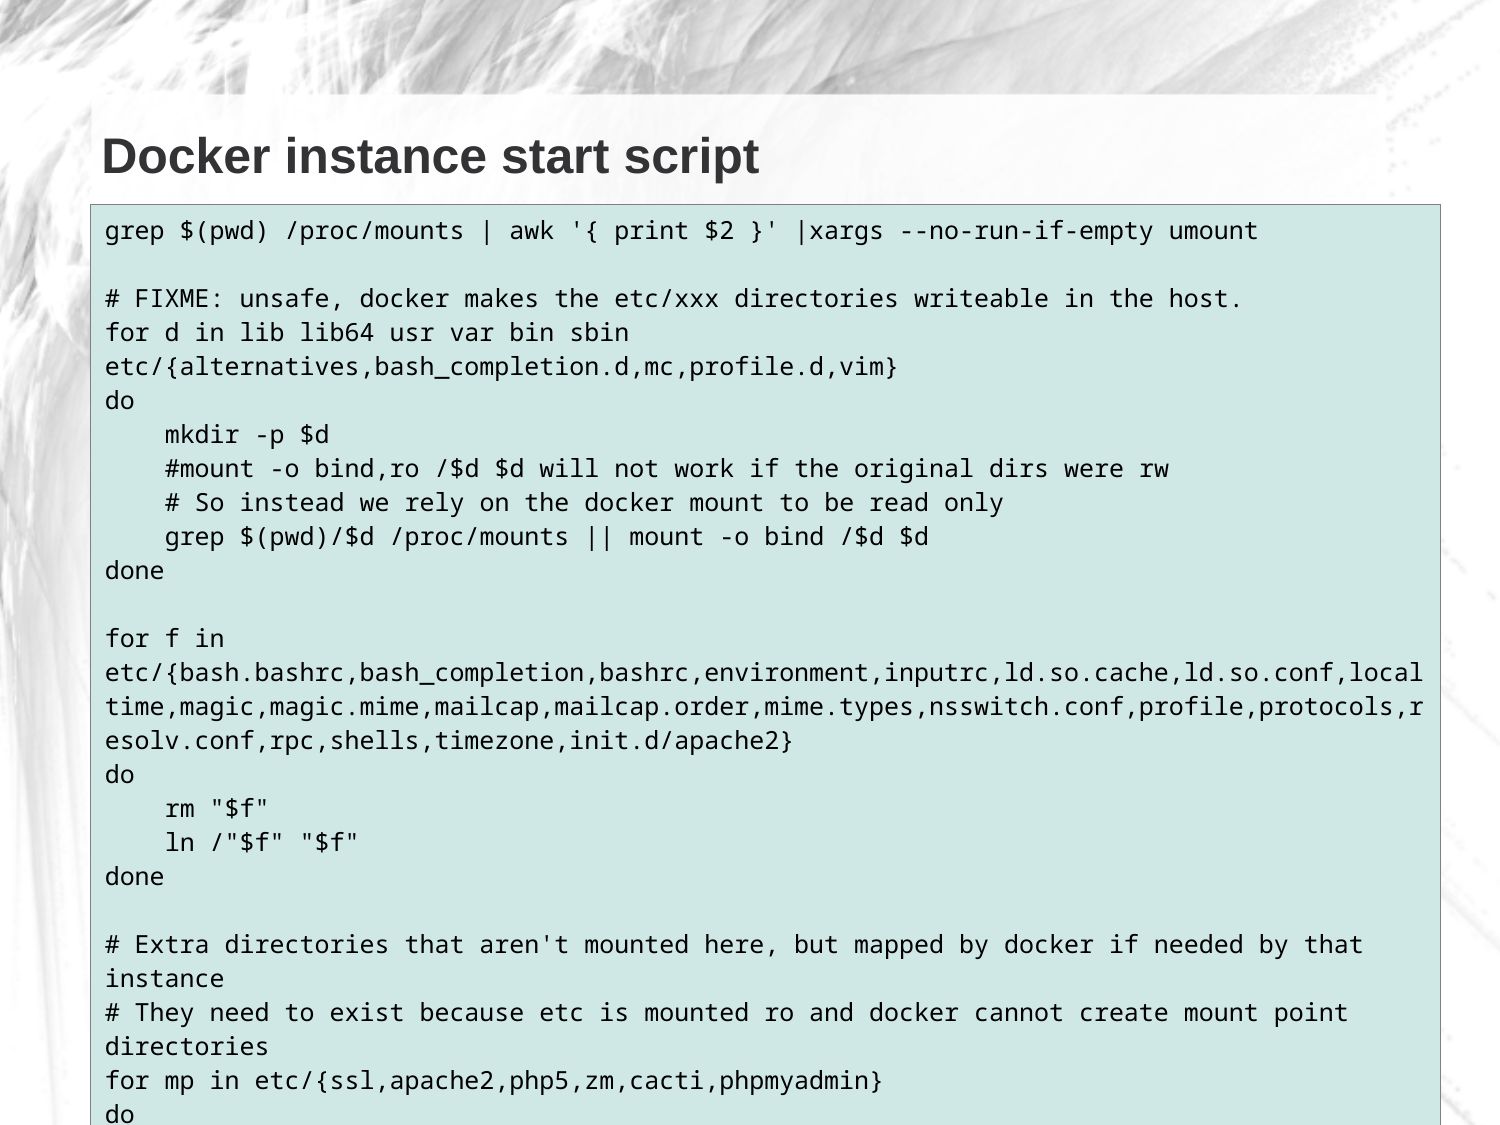

# Docker instance start script
grep $(pwd) /proc/mounts | awk '{ print $2 }' |xargs --no-run-if-empty umount
# FIXME: unsafe, docker makes the etc/xxx directories writeable in the host.
for d in lib lib64 usr var bin sbin etc/{alternatives,bash_completion.d,mc,profile.d,vim}
do
 mkdir -p $d
 #mount -o bind,ro /$d $d will not work if the original dirs were rw
 # So instead we rely on the docker mount to be read only
 grep $(pwd)/$d /proc/mounts || mount -o bind /$d $d
done
for f in etc/{bash.bashrc,bash_completion,bashrc,environment,inputrc,ld.so.cache,ld.so.conf,localtime,magic,magic.mime,mailcap,mailcap.order,mime.types,nsswitch.conf,profile,protocols,resolv.conf,rpc,shells,timezone,init.d/apache2}
do
 rm "$f"
 ln /"$f" "$f"
done
# Extra directories that aren't mounted here, but mapped by docker if needed by that instance
# They need to exist because etc is mounted ro and docker cannot create mount point directories
for mp in etc/{ssl,apache2,php5,zm,cacti,phpmyadmin}
do
 mkdir -p "$mp"
done